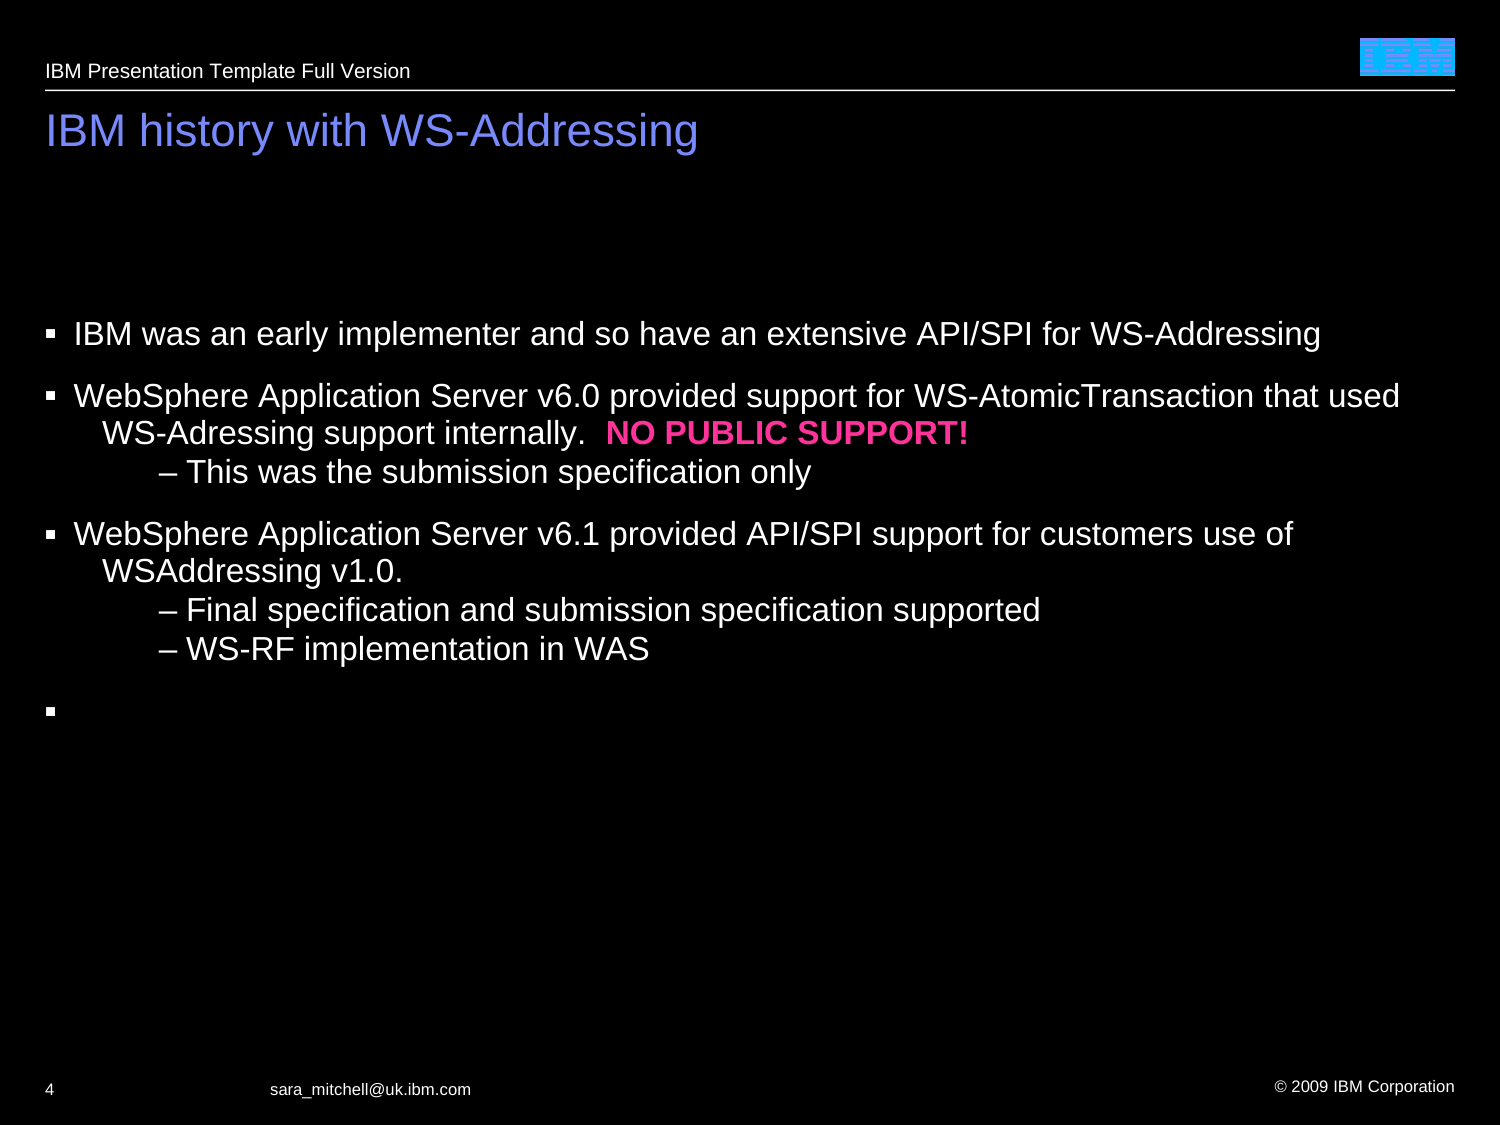

IBM Presentation Template Full Version
# IBM history with WS-Addressing
IBM was an early implementer and so have an extensive API/SPI for WS-Addressing
WebSphere Application Server v6.0 provided support for WS-AtomicTransaction that used WS-Adressing support internally. NO PUBLIC SUPPORT!
This was the submission specification only
WebSphere Application Server v6.1 provided API/SPI support for customers use of WSAddressing v1.0.
Final specification and submission specification supported
WS-RF implementation in WAS
4